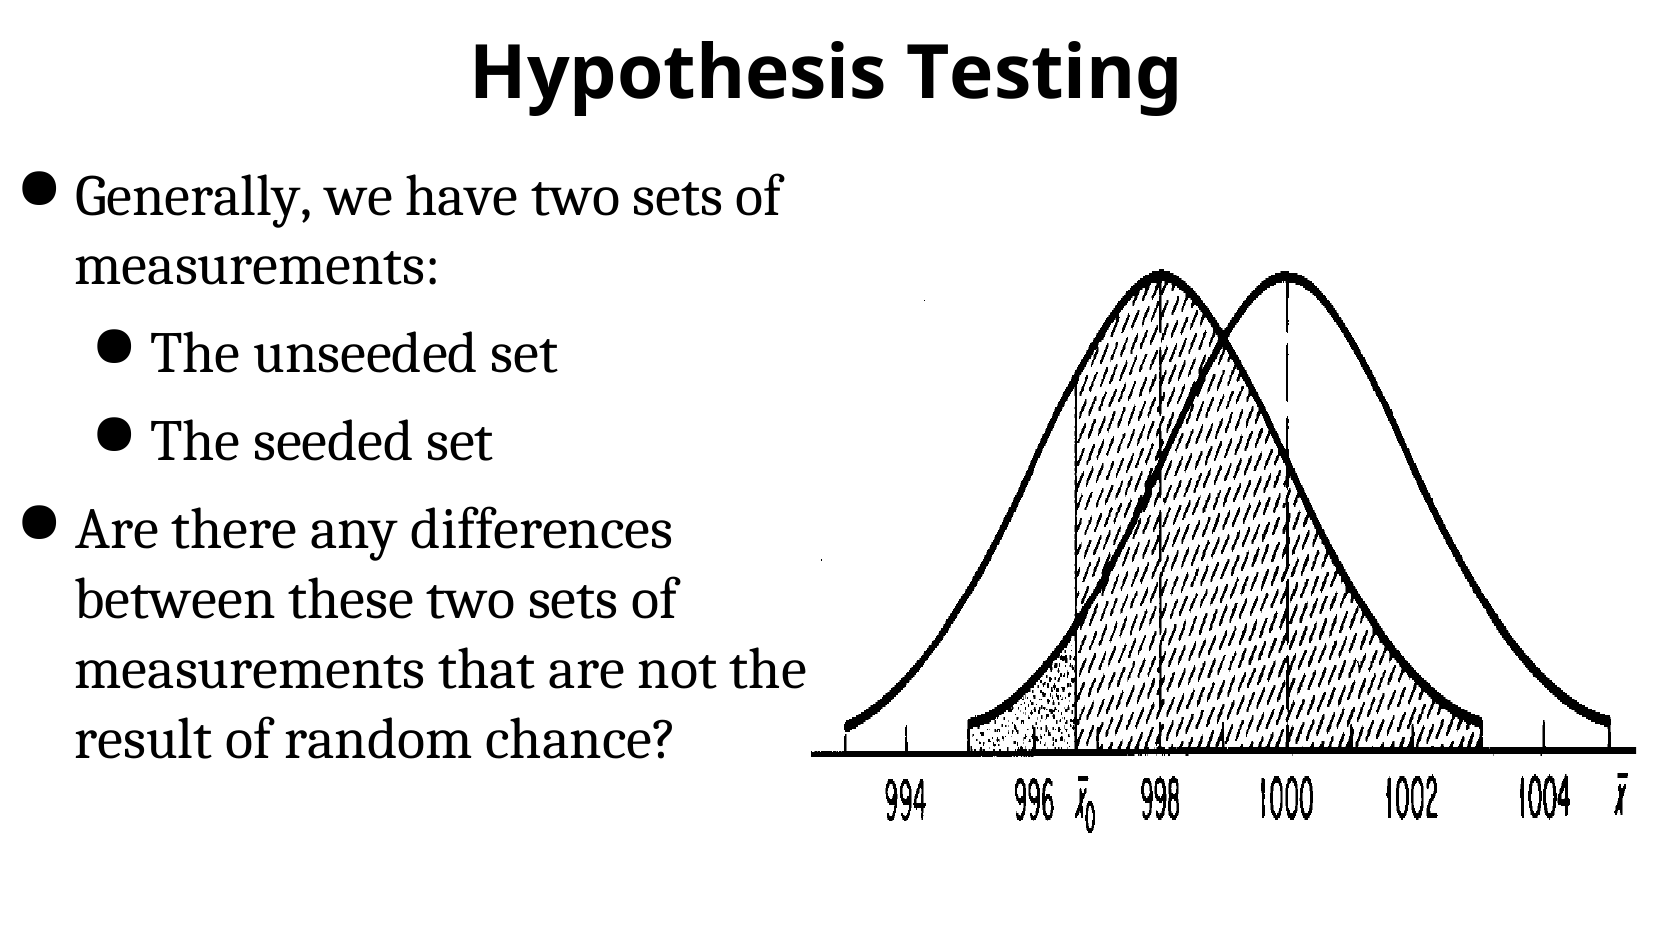

# Hypothesis Testing
 Generally, we have two sets of measurements:
 The unseeded set
 The seeded set
 Are there any differences between these two sets of measurements that are not the result of random chance?